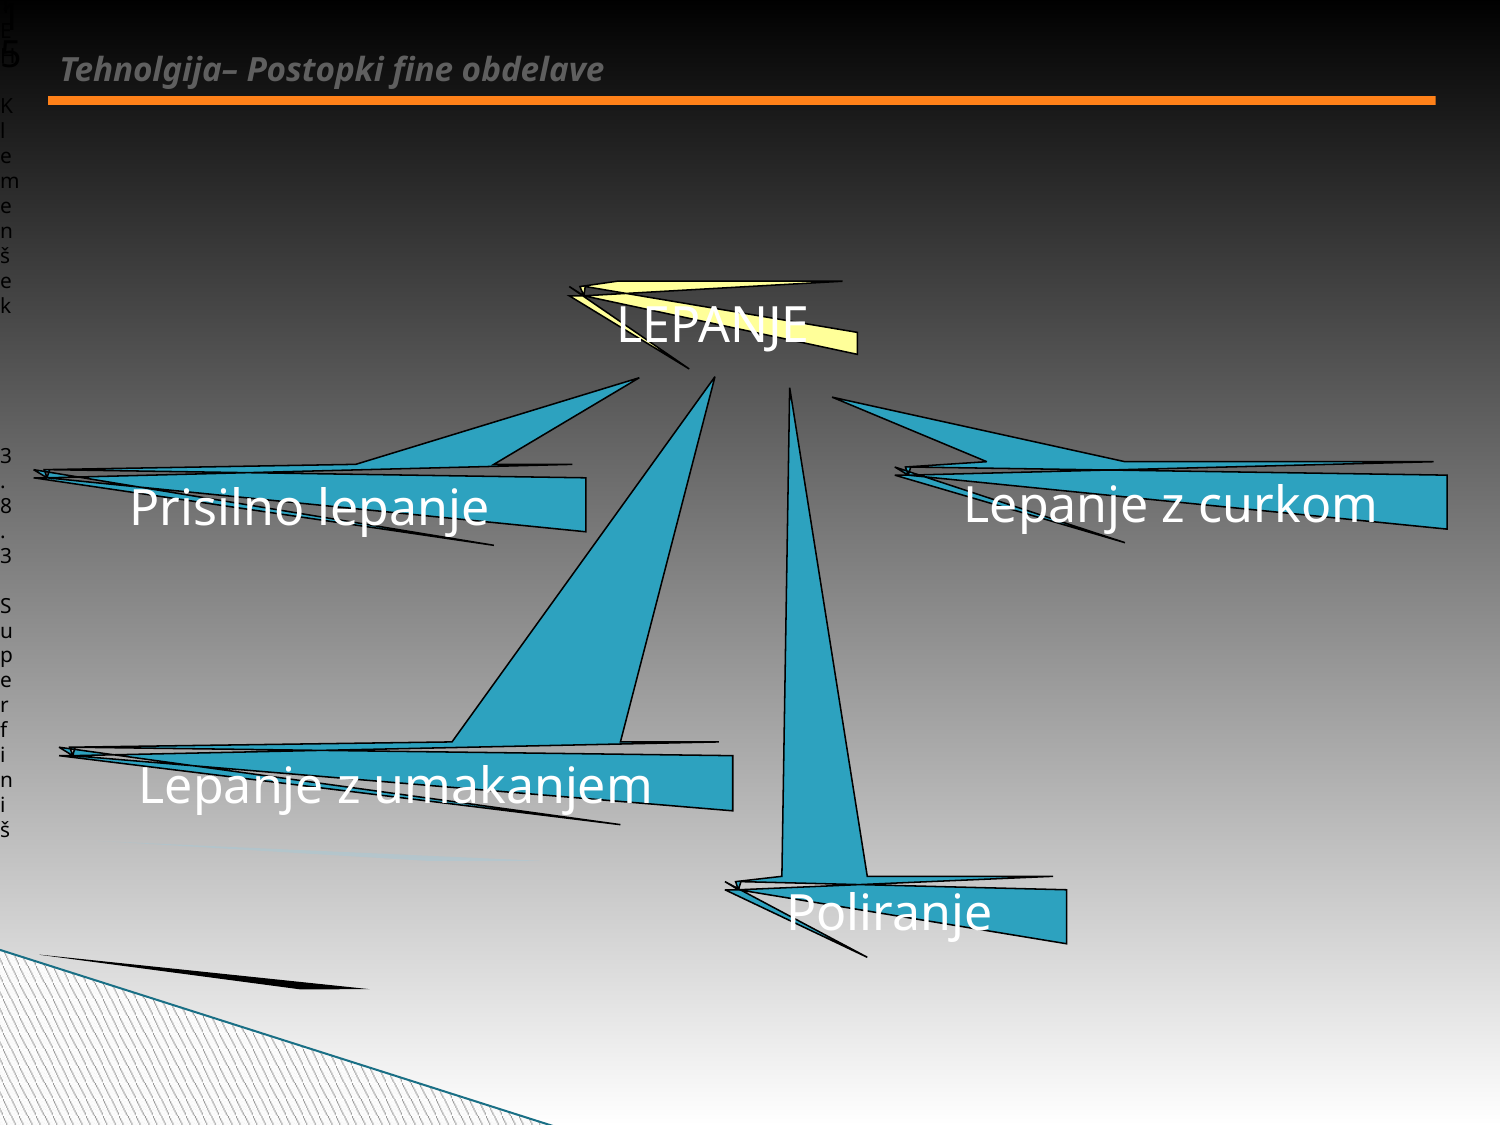

TEH Klemenšek 3.8.3 Superfiniš
LEPANJE
Lepanje z curkom
Prisilno lepanje
Lepanje z umakanjem
Poliranje